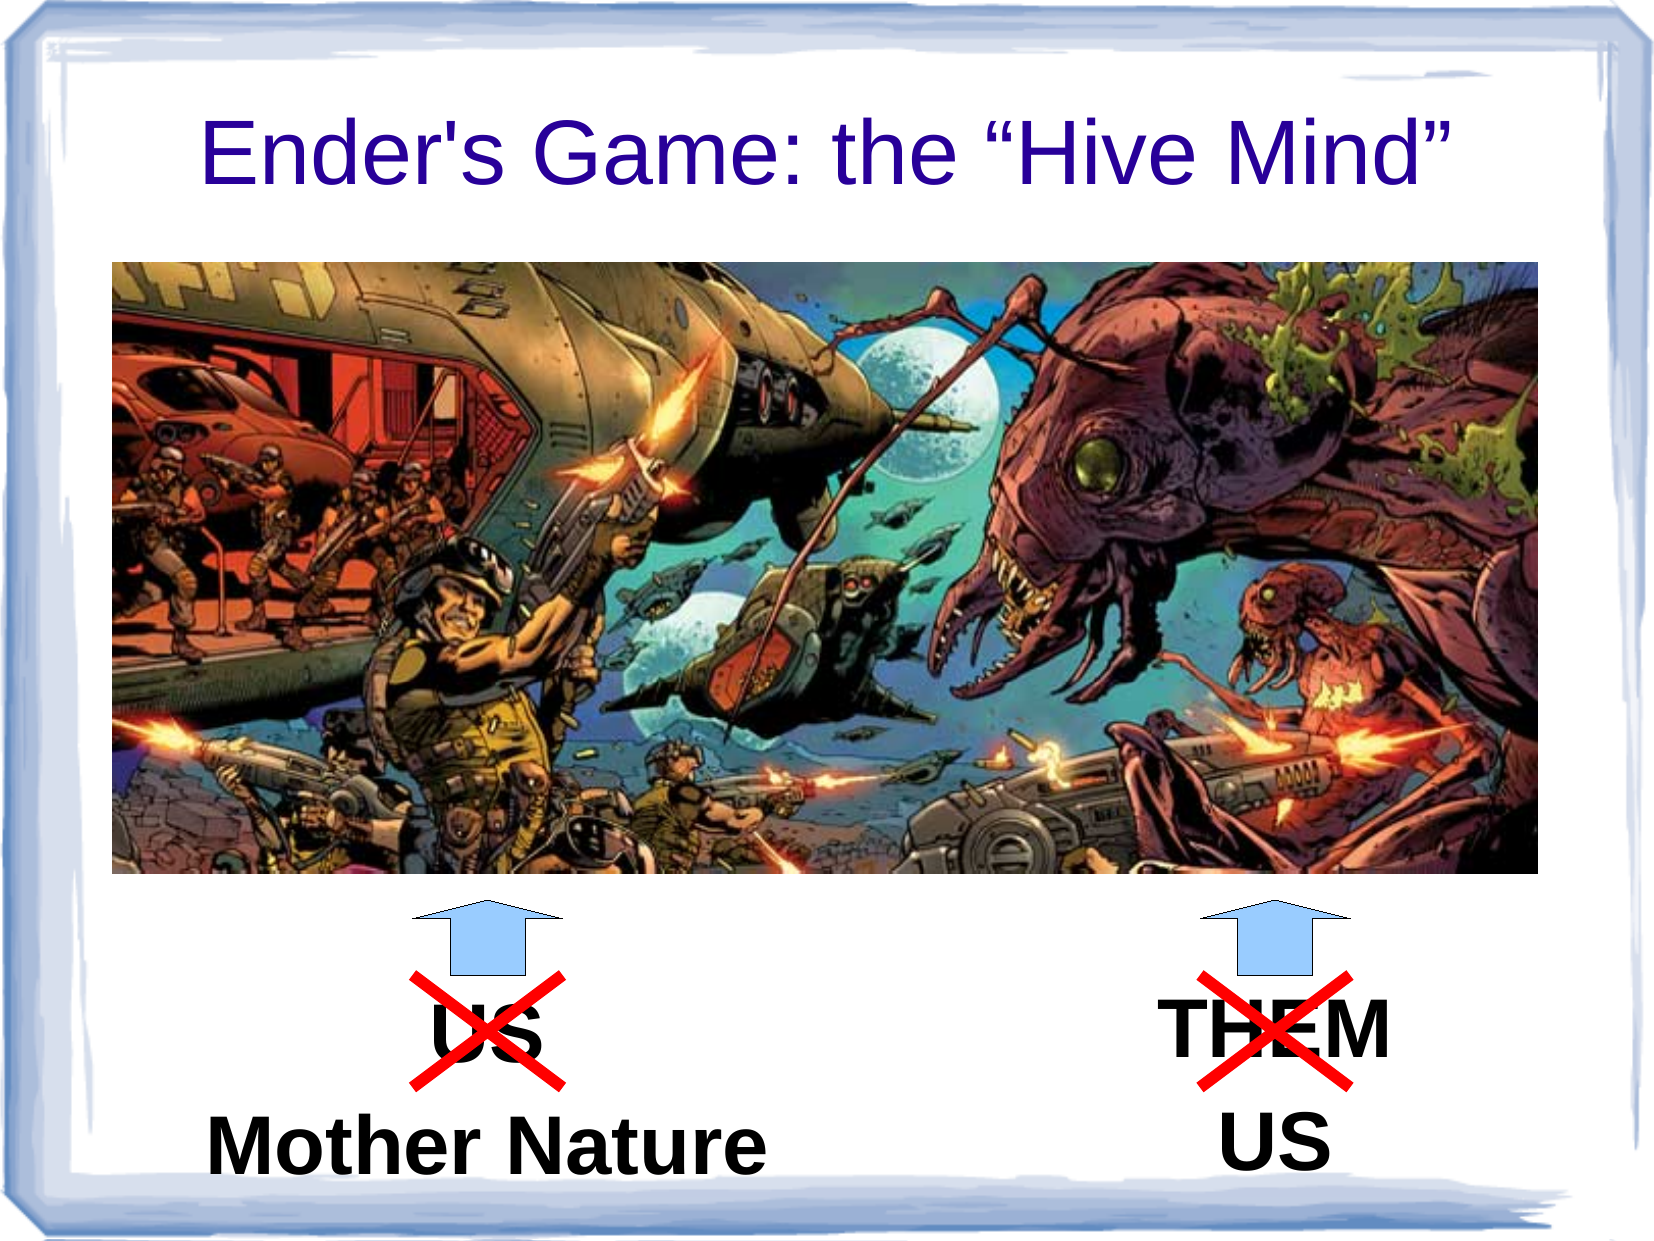

# Ender's Game: the “Hive Mind”
THEM
US
US
Mother Nature